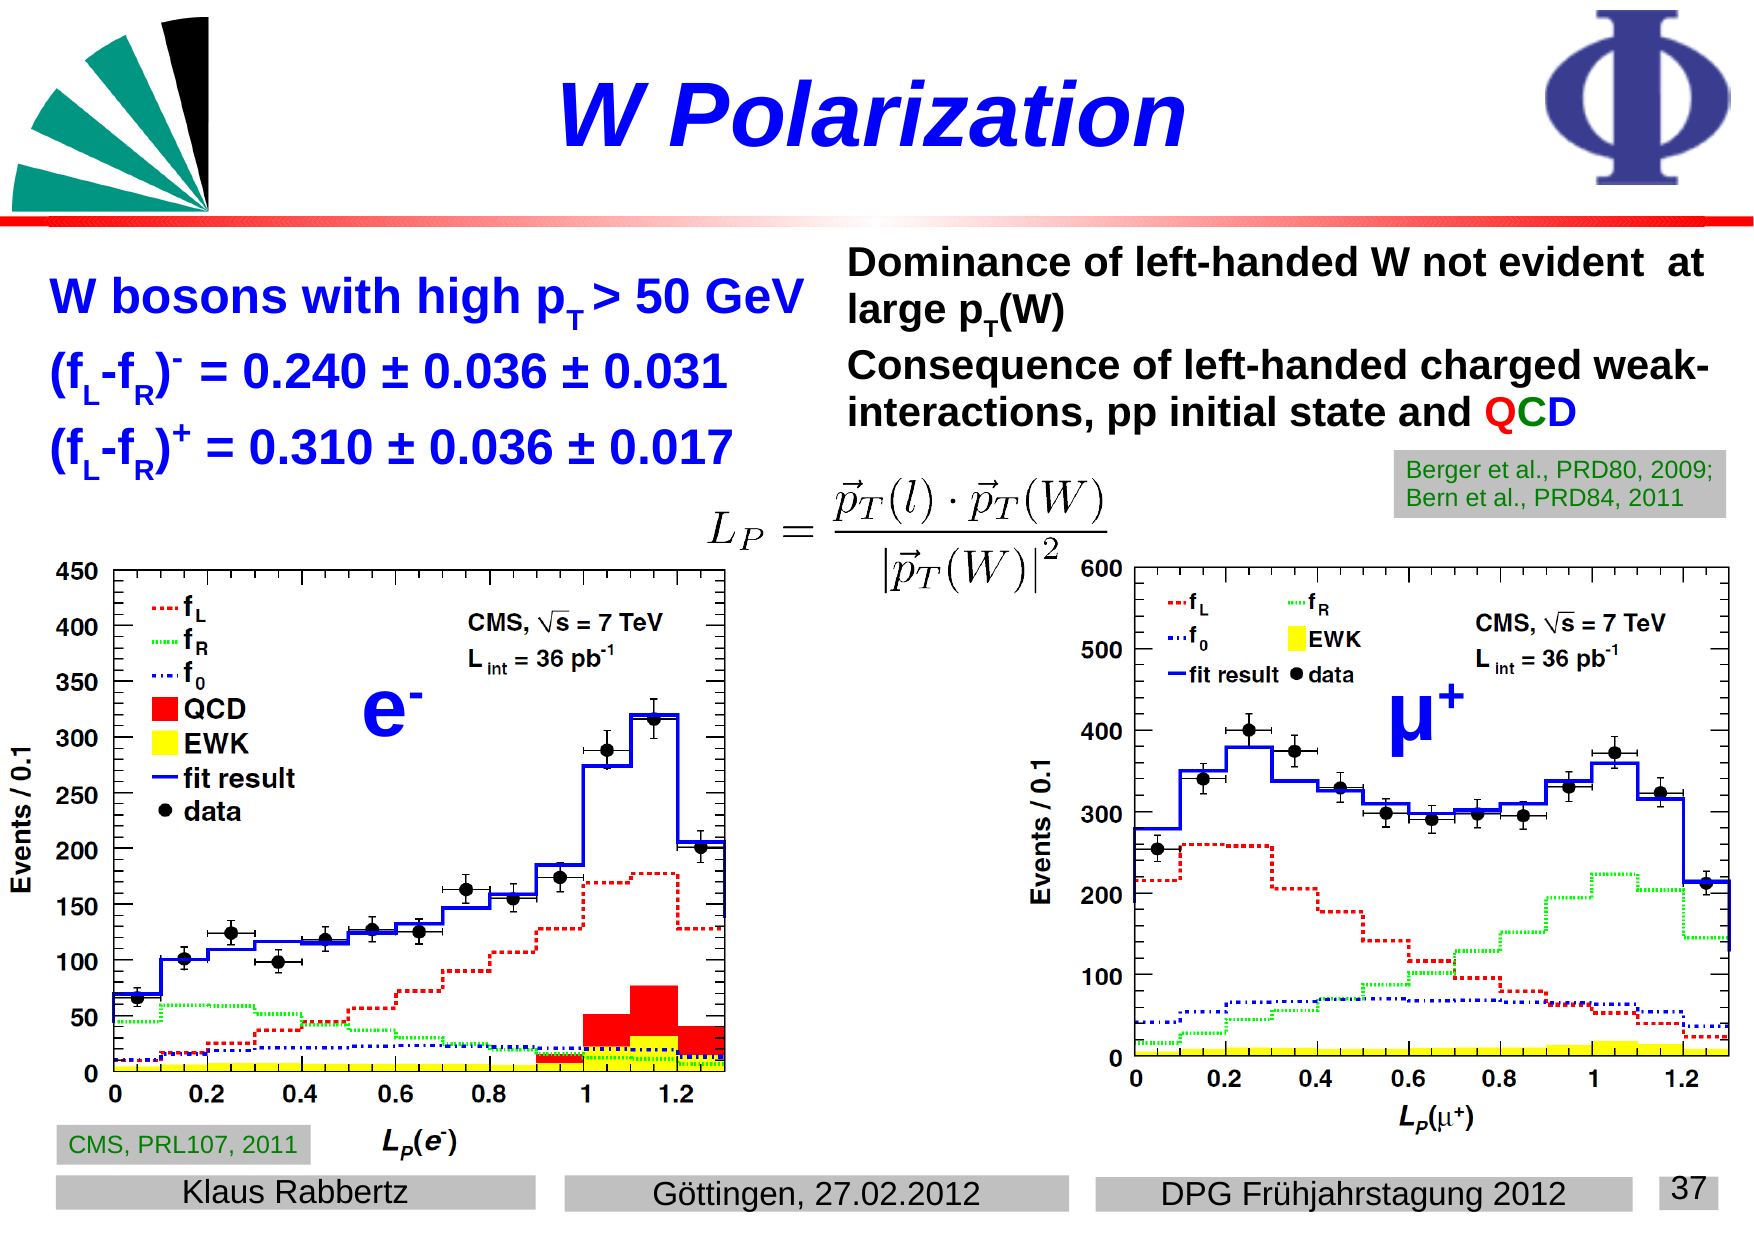

# W Polarization
Dominance of left-handed W not evident at large pT(W)
Consequence of left-handed charged weak-interactions, pp initial state and QCD
W bosons with high pT > 50 GeV
(fL-fR)- = 0.240 ± 0.036 ± 0.031
(fL-fR)+ = 0.310 ± 0.036 ± 0.017
Berger et al., PRD80, 2009;
Bern et al., PRD84, 2011
e-
μ+
CMS, PRL107, 2011